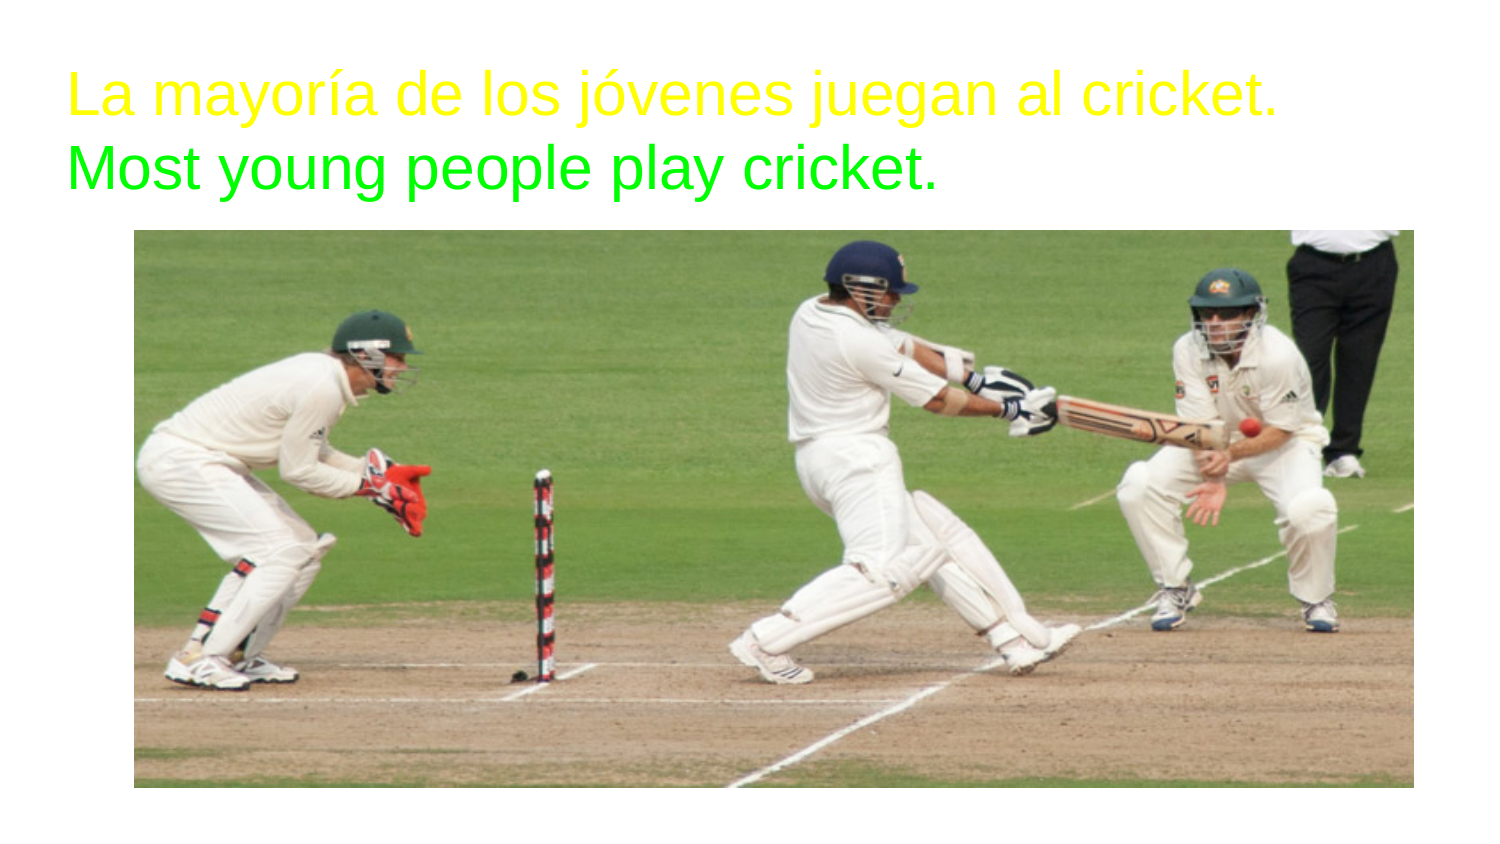

# La mayoría de los jóvenes juegan al cricket. Most young people play cricket.